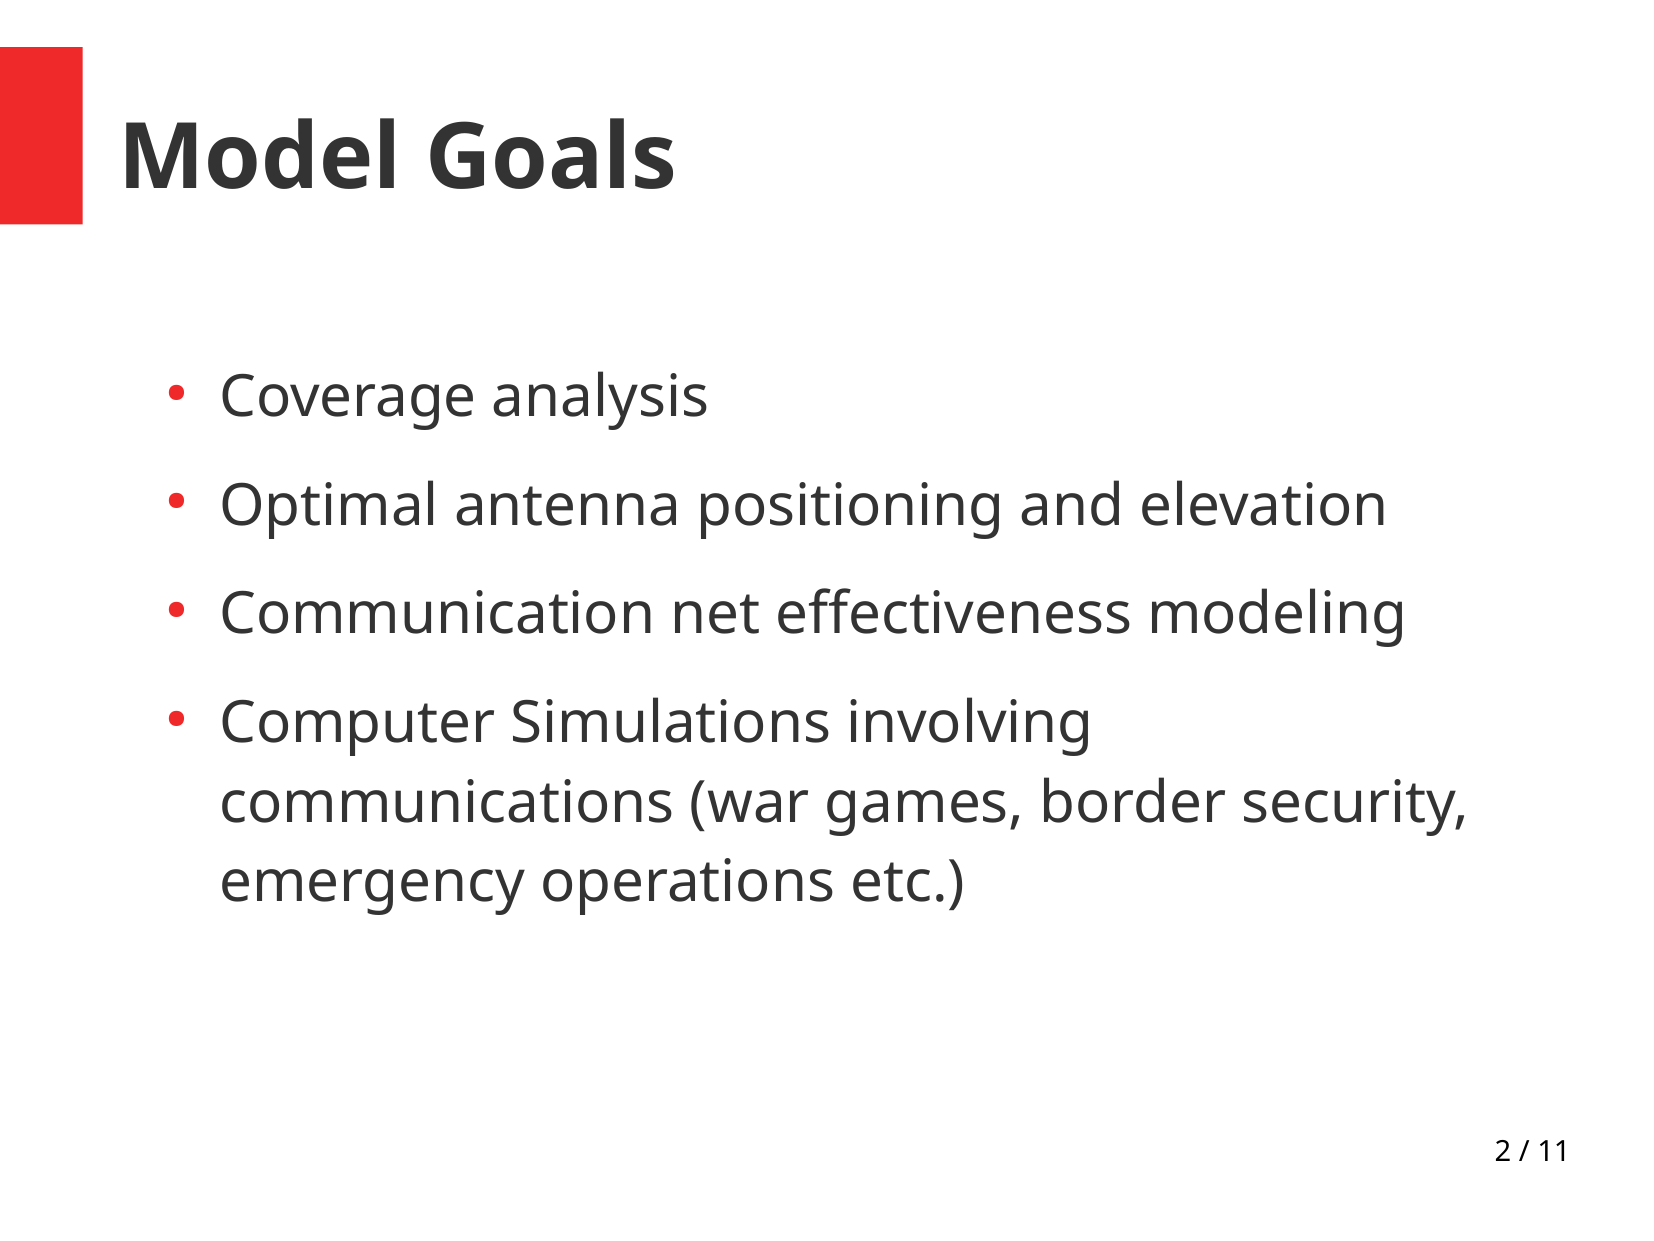

# Model Goals
Coverage analysis
Optimal antenna positioning and elevation
Communication net effectiveness modeling
Computer Simulations involving communications (war games, border security, emergency operations etc.)
2